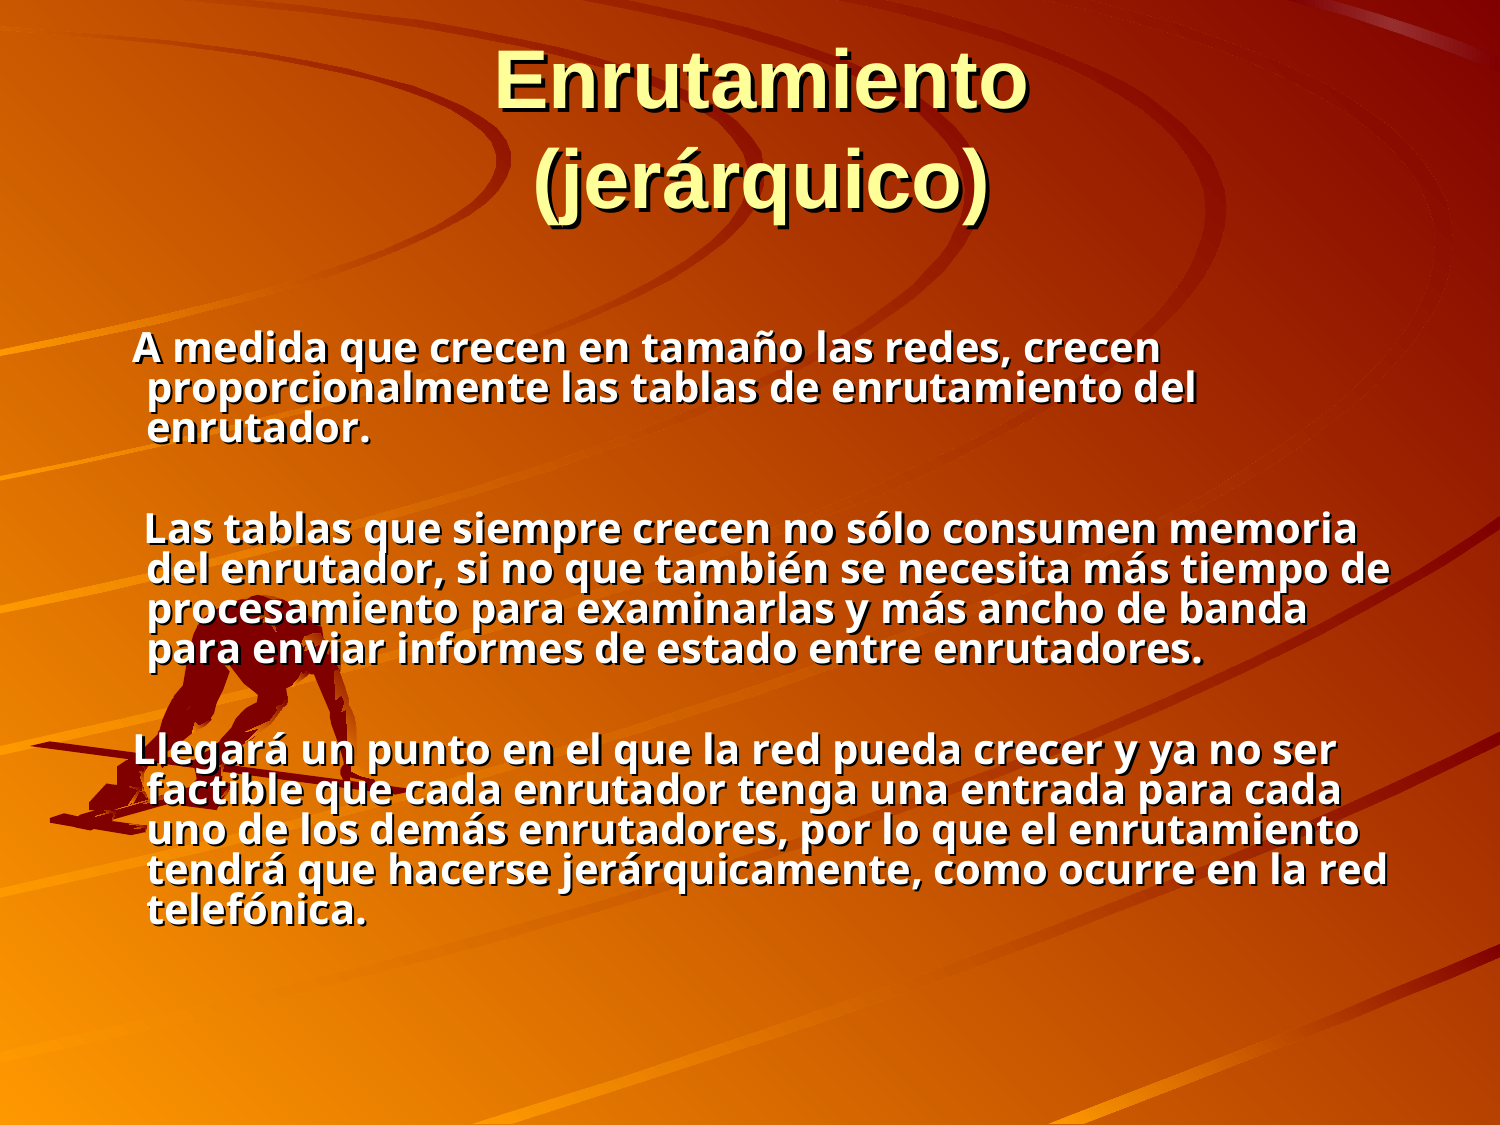

# Enrutamiento (jerárquico)
 A medida que crecen en tamaño las redes, crecen proporcionalmente las tablas de enrutamiento del enrutador.
 Las tablas que siempre crecen no sólo consumen memoria del enrutador, si no que también se necesita más tiempo de procesamiento para examinarlas y más ancho de banda para enviar informes de estado entre enrutadores.
 Llegará un punto en el que la red pueda crecer y ya no ser factible que cada enrutador tenga una entrada para cada uno de los demás enrutadores, por lo que el enrutamiento tendrá que hacerse jerárquicamente, como ocurre en la red telefónica.